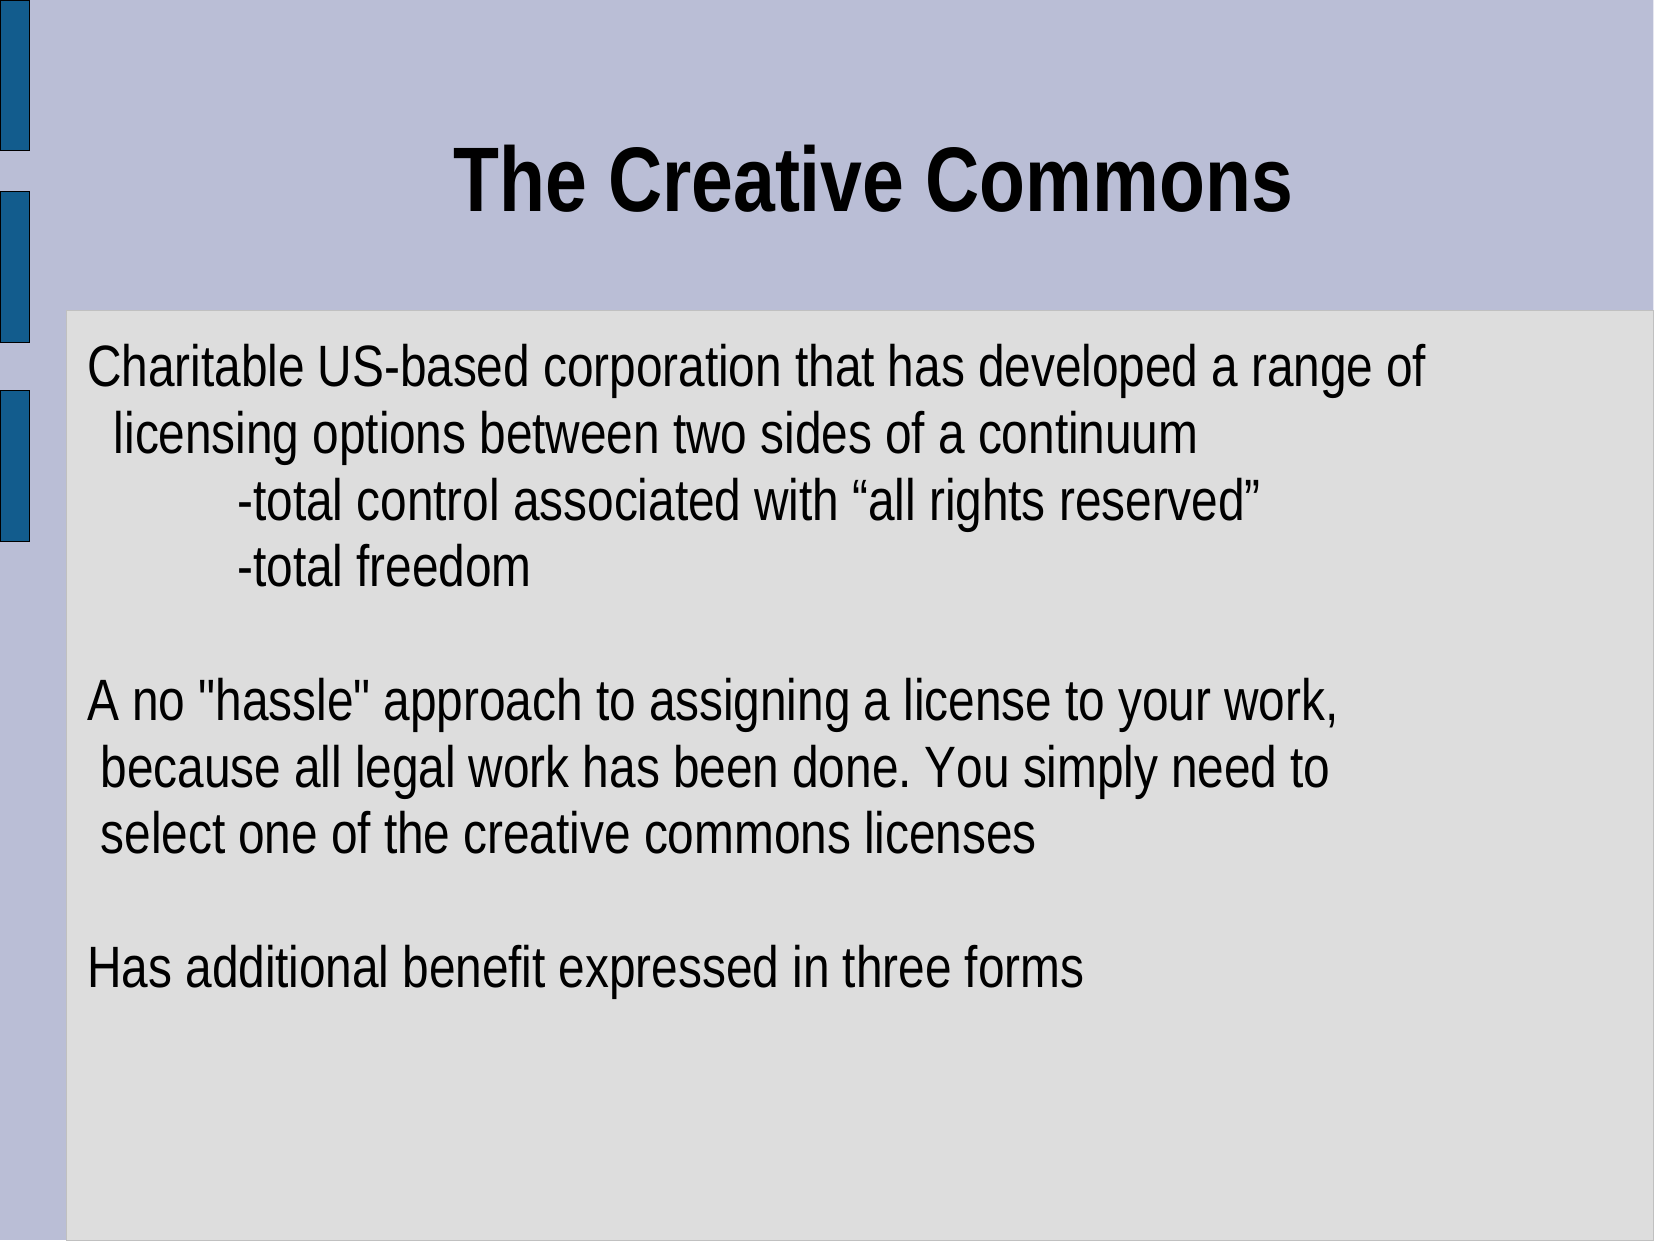

The Creative Commons
Charitable US-based corporation that has developed a range of
 licensing options between two sides of a continuum
		-total control associated with “all rights reserved”
		-total freedom
A no "hassle" approach to assigning a license to your work,
 because all legal work has been done. You simply need to
 select one of the creative commons licenses
Has additional benefit expressed in three forms